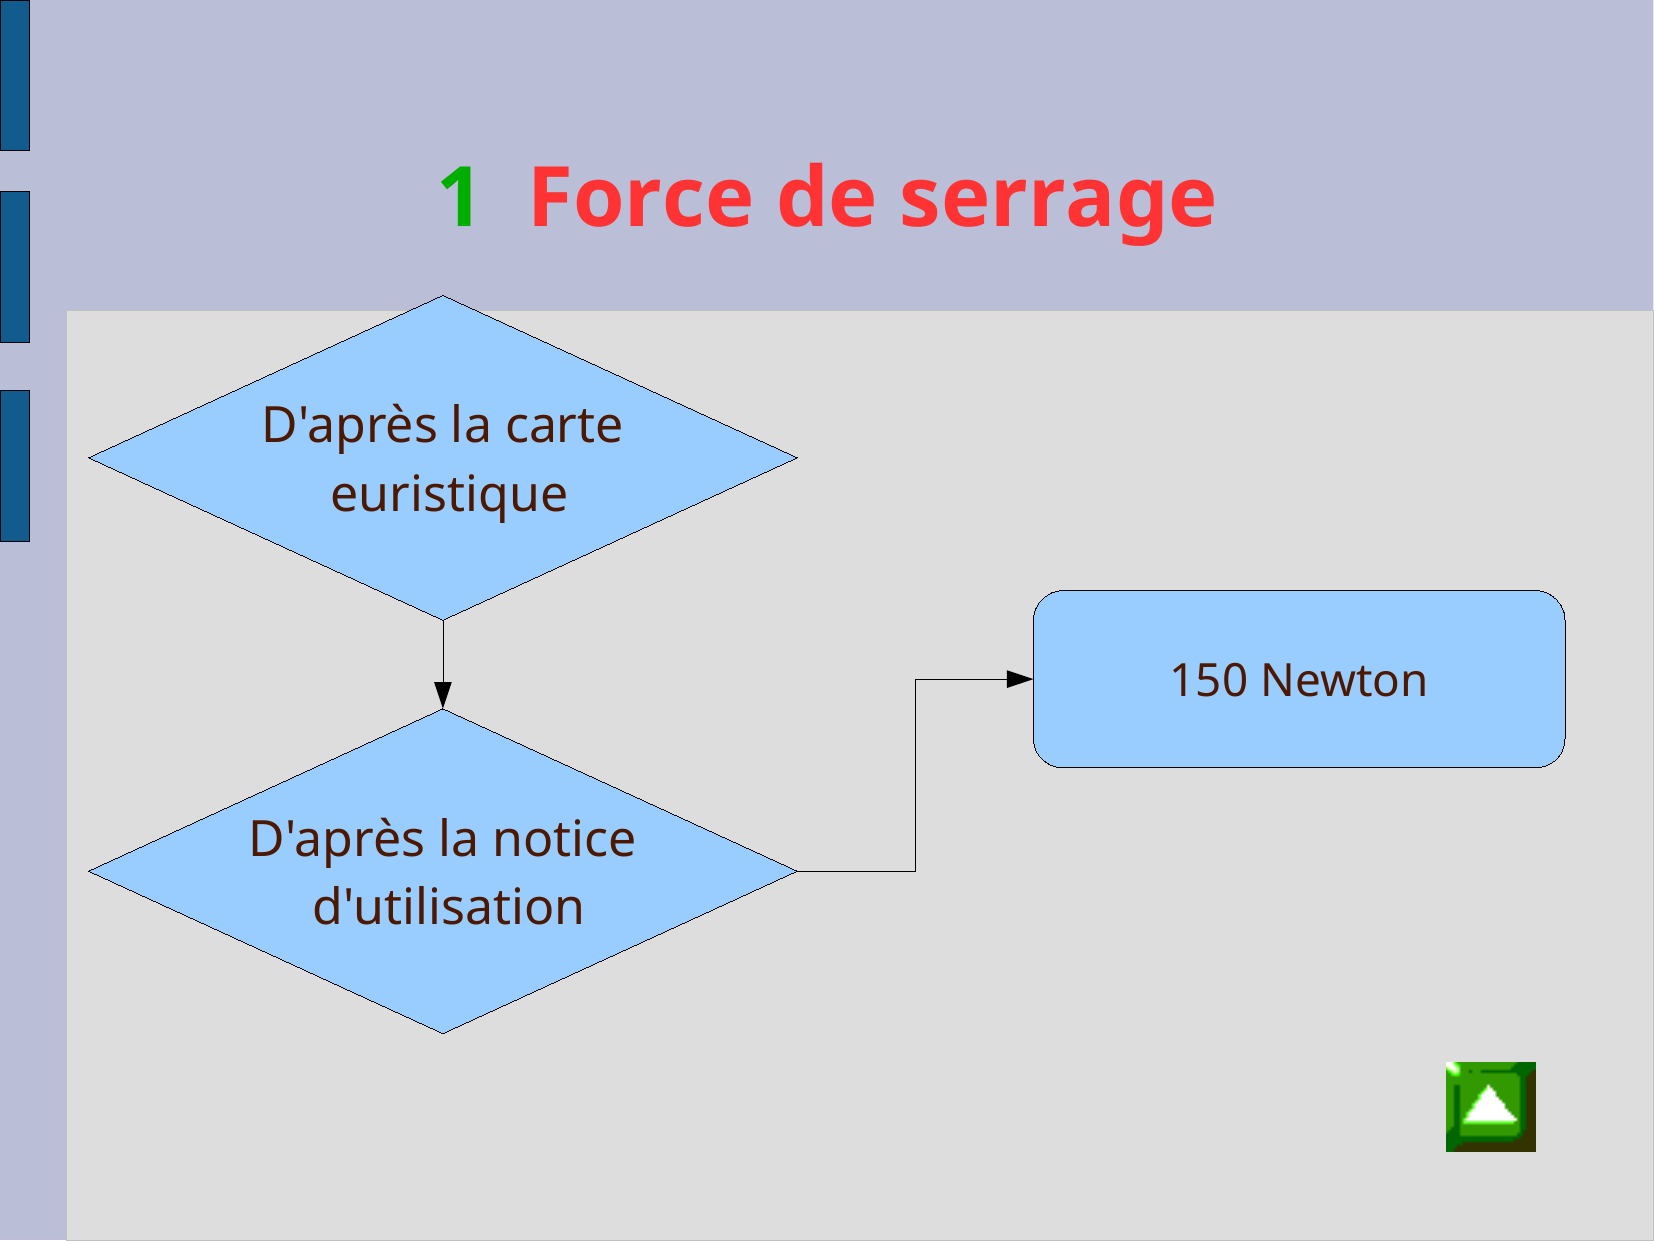

# 1 Force de serrage
D'après la carte
 euristique
150 Newton
D'après la notice
 d'utilisation